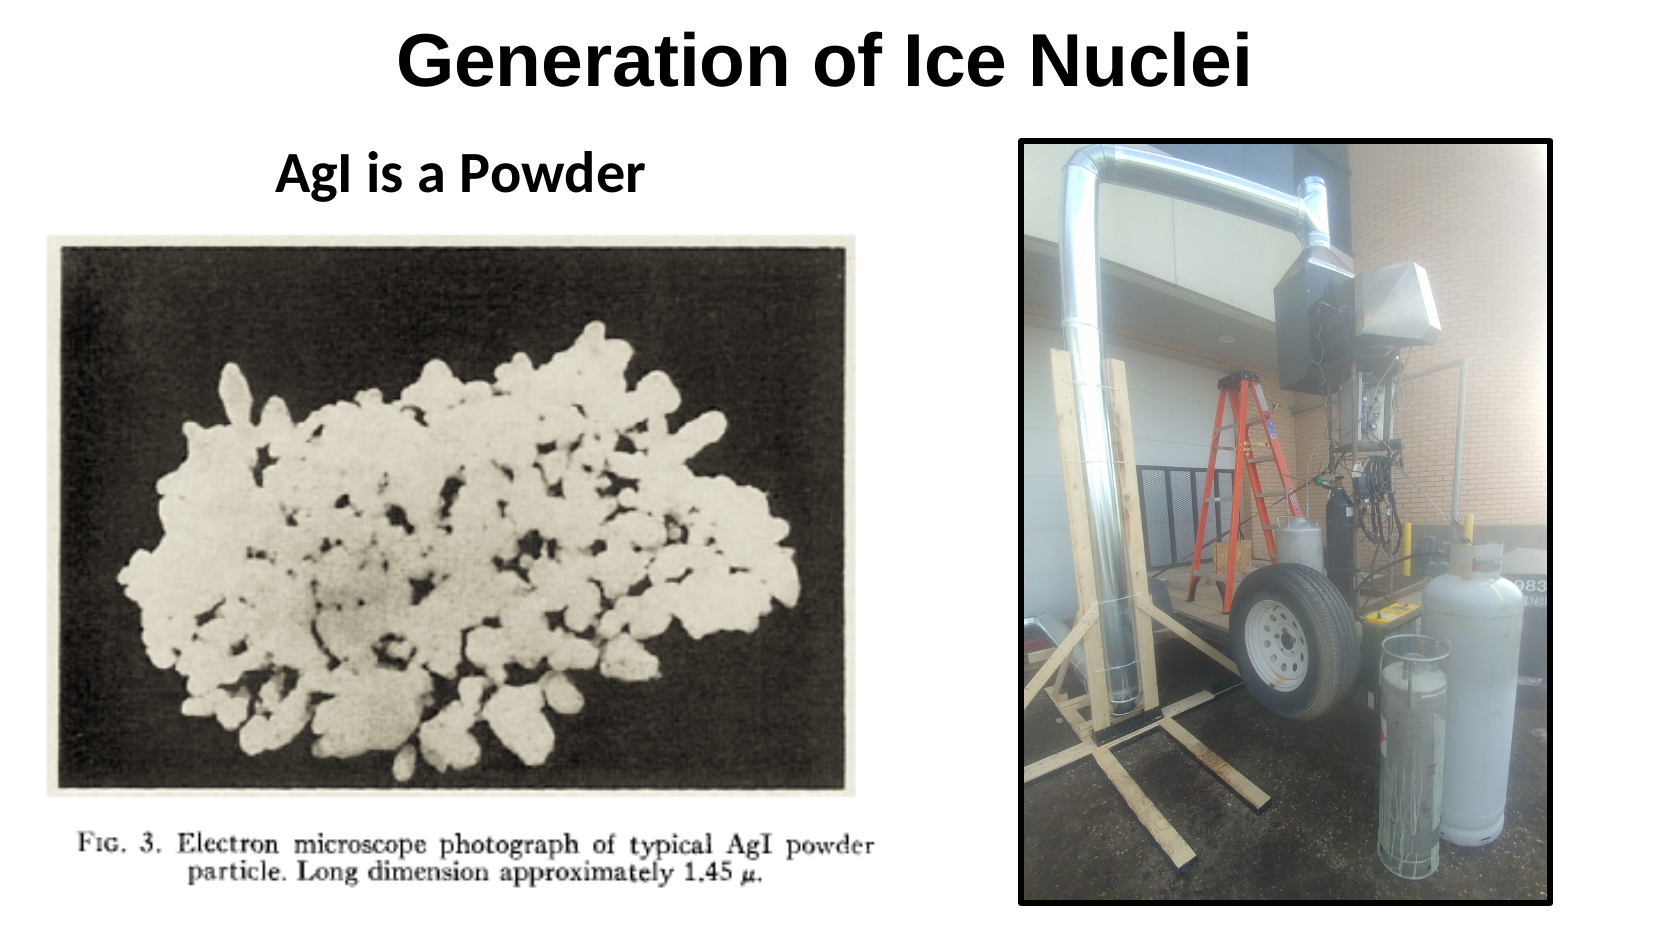

# Generation of Ice Nuclei
AgI is a Powder